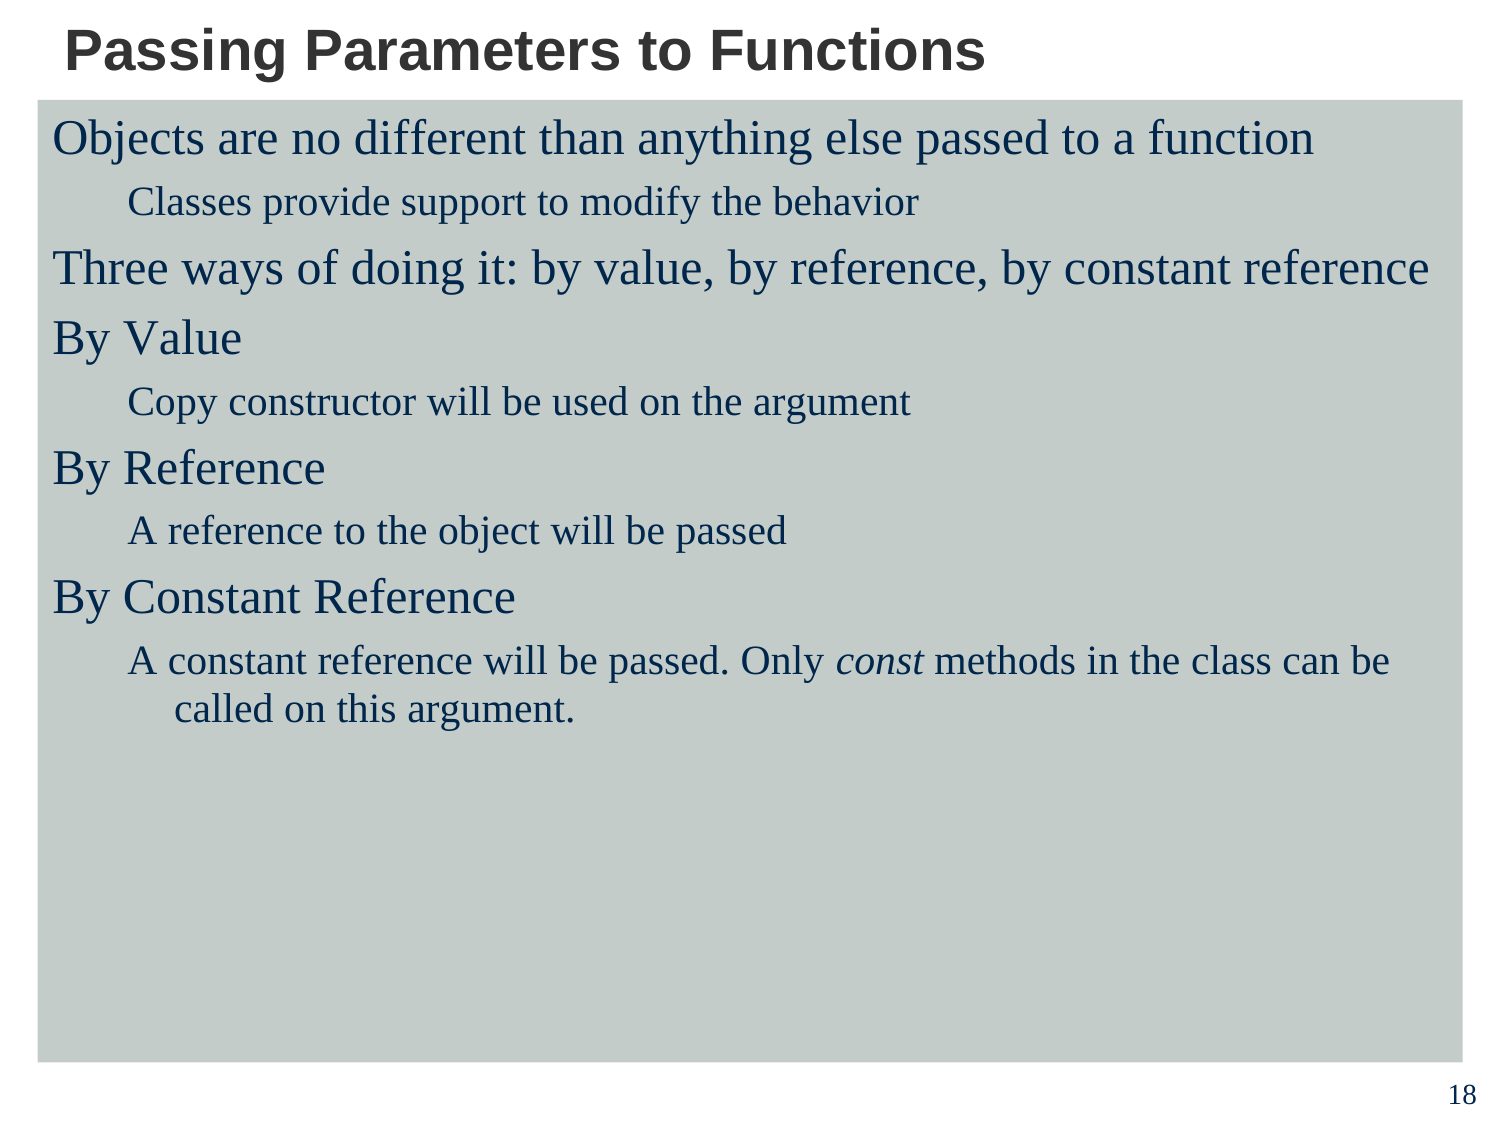

# Passing Parameters to Functions
Objects are no different than anything else passed to a function
Classes provide support to modify the behavior
Three ways of doing it: by value, by reference, by constant reference
By Value
Copy constructor will be used on the argument
By Reference
A reference to the object will be passed
By Constant Reference
A constant reference will be passed. Only const methods in the class can be called on this argument.